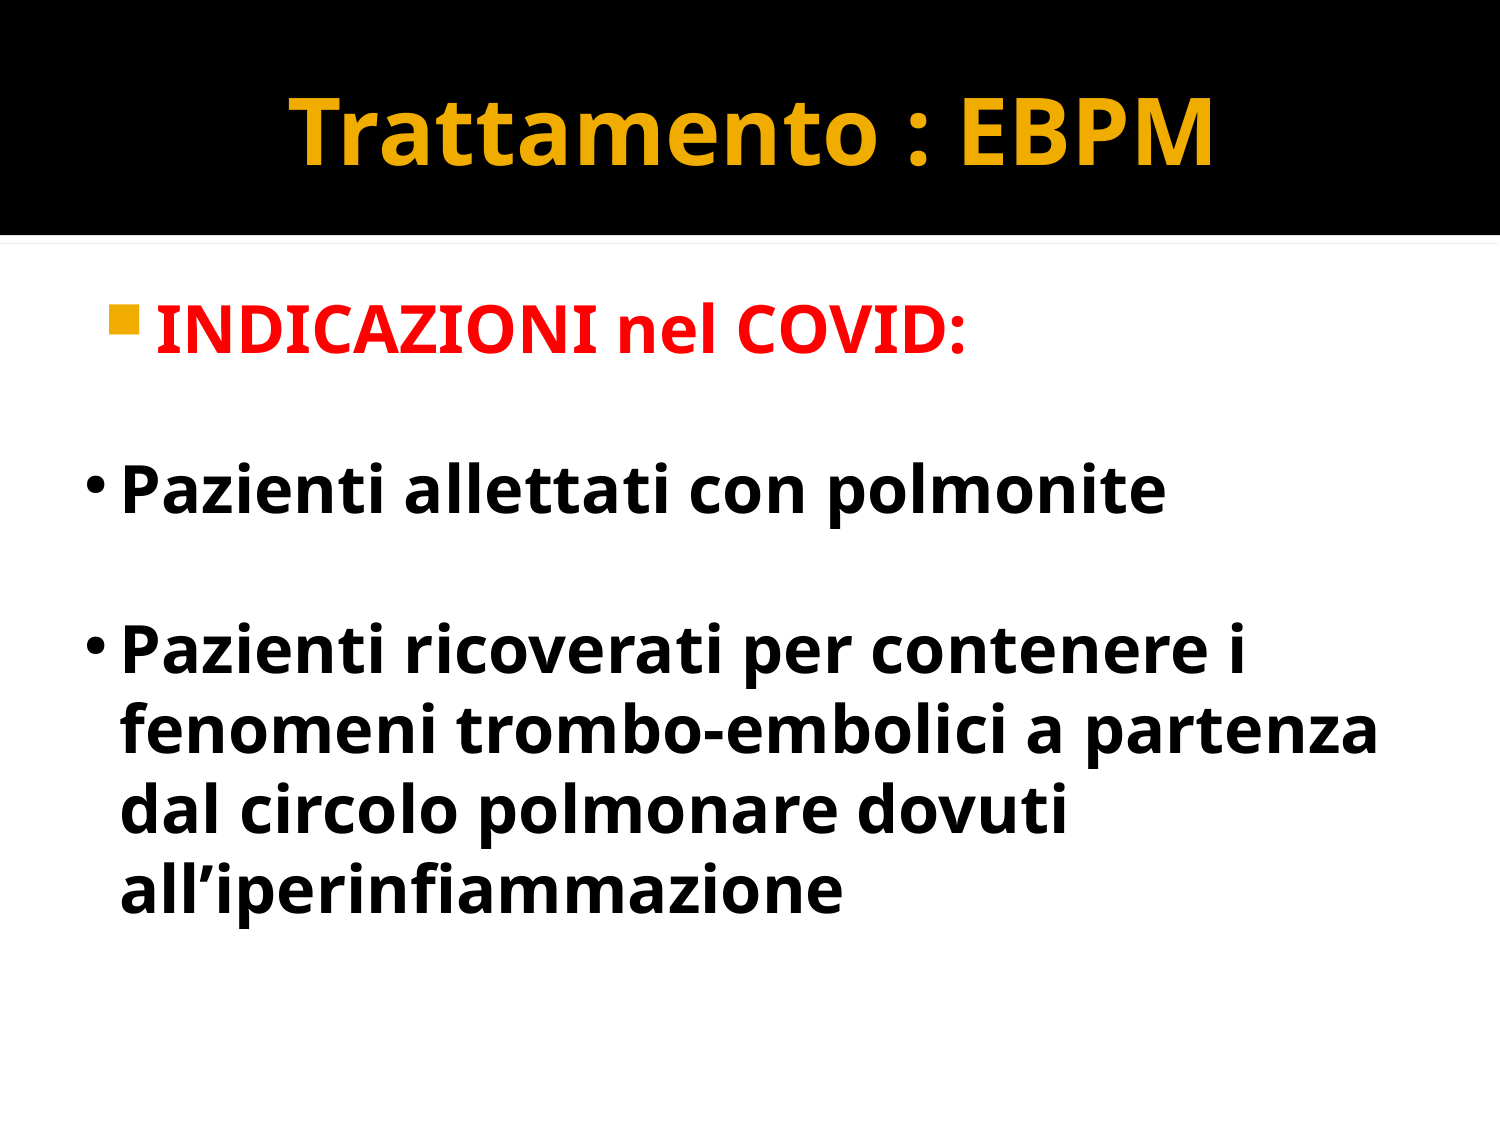

# Trattamento : EBPM
INDICAZIONI nel COVID:
Pazienti allettati con polmonite
Pazienti ricoverati per contenere i fenomeni trombo-embolici a partenza dal circolo polmonare dovuti all’iperinfiammazione